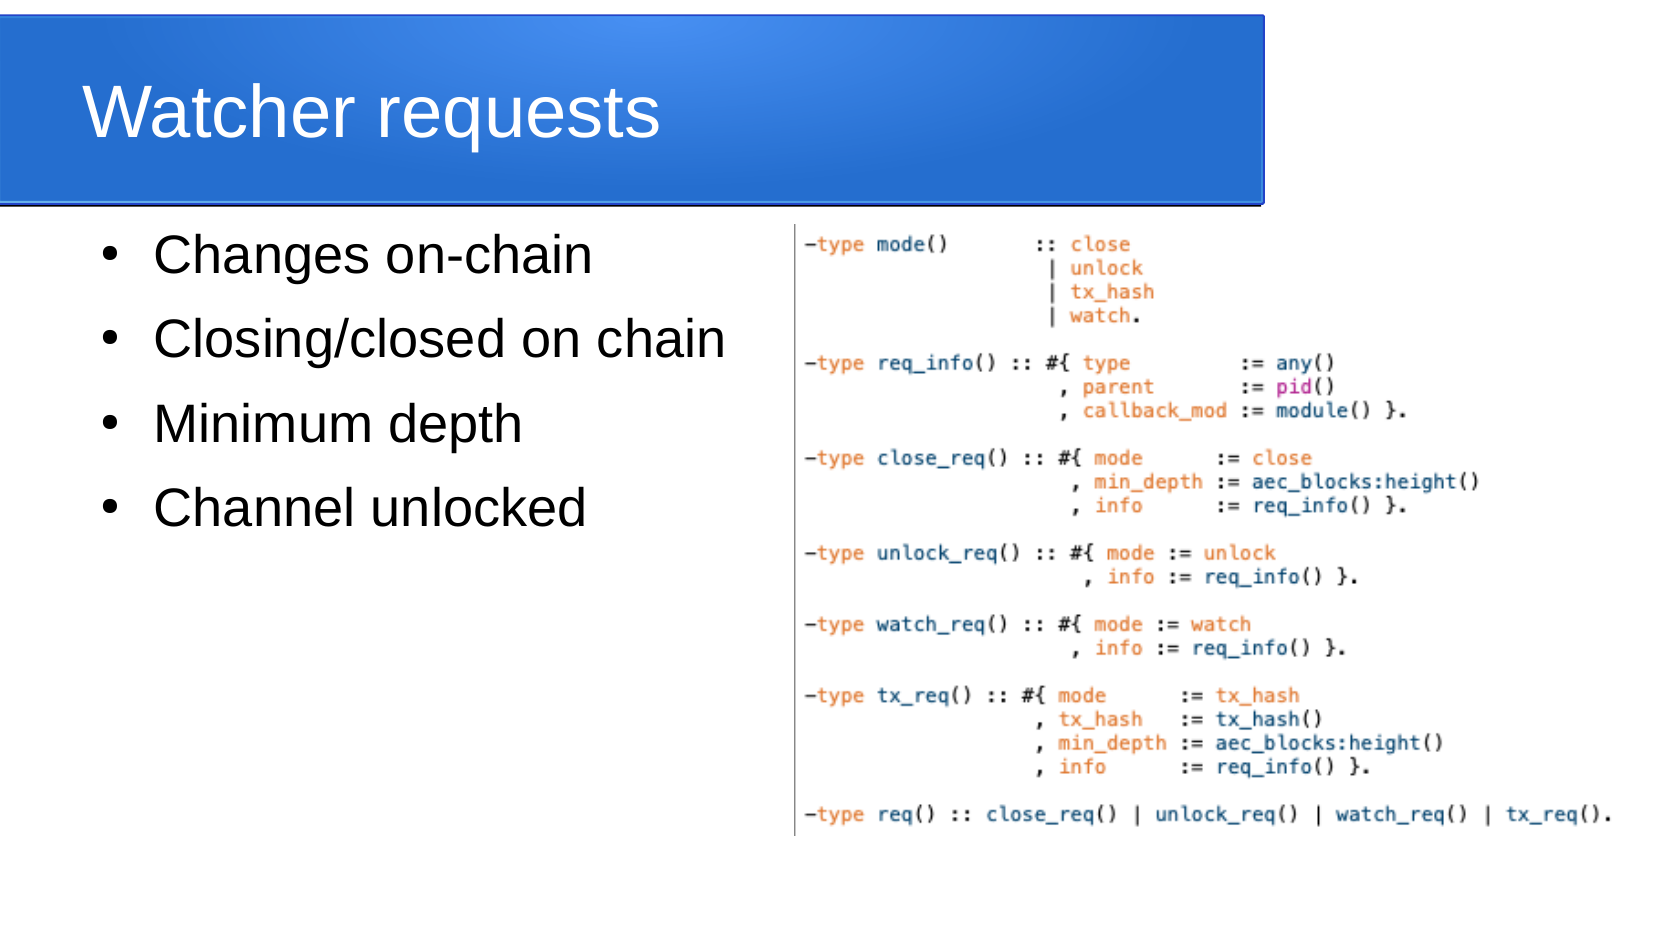

# Watcher requests
Changes on-chain
Closing/closed on chain
Minimum depth
Channel unlocked